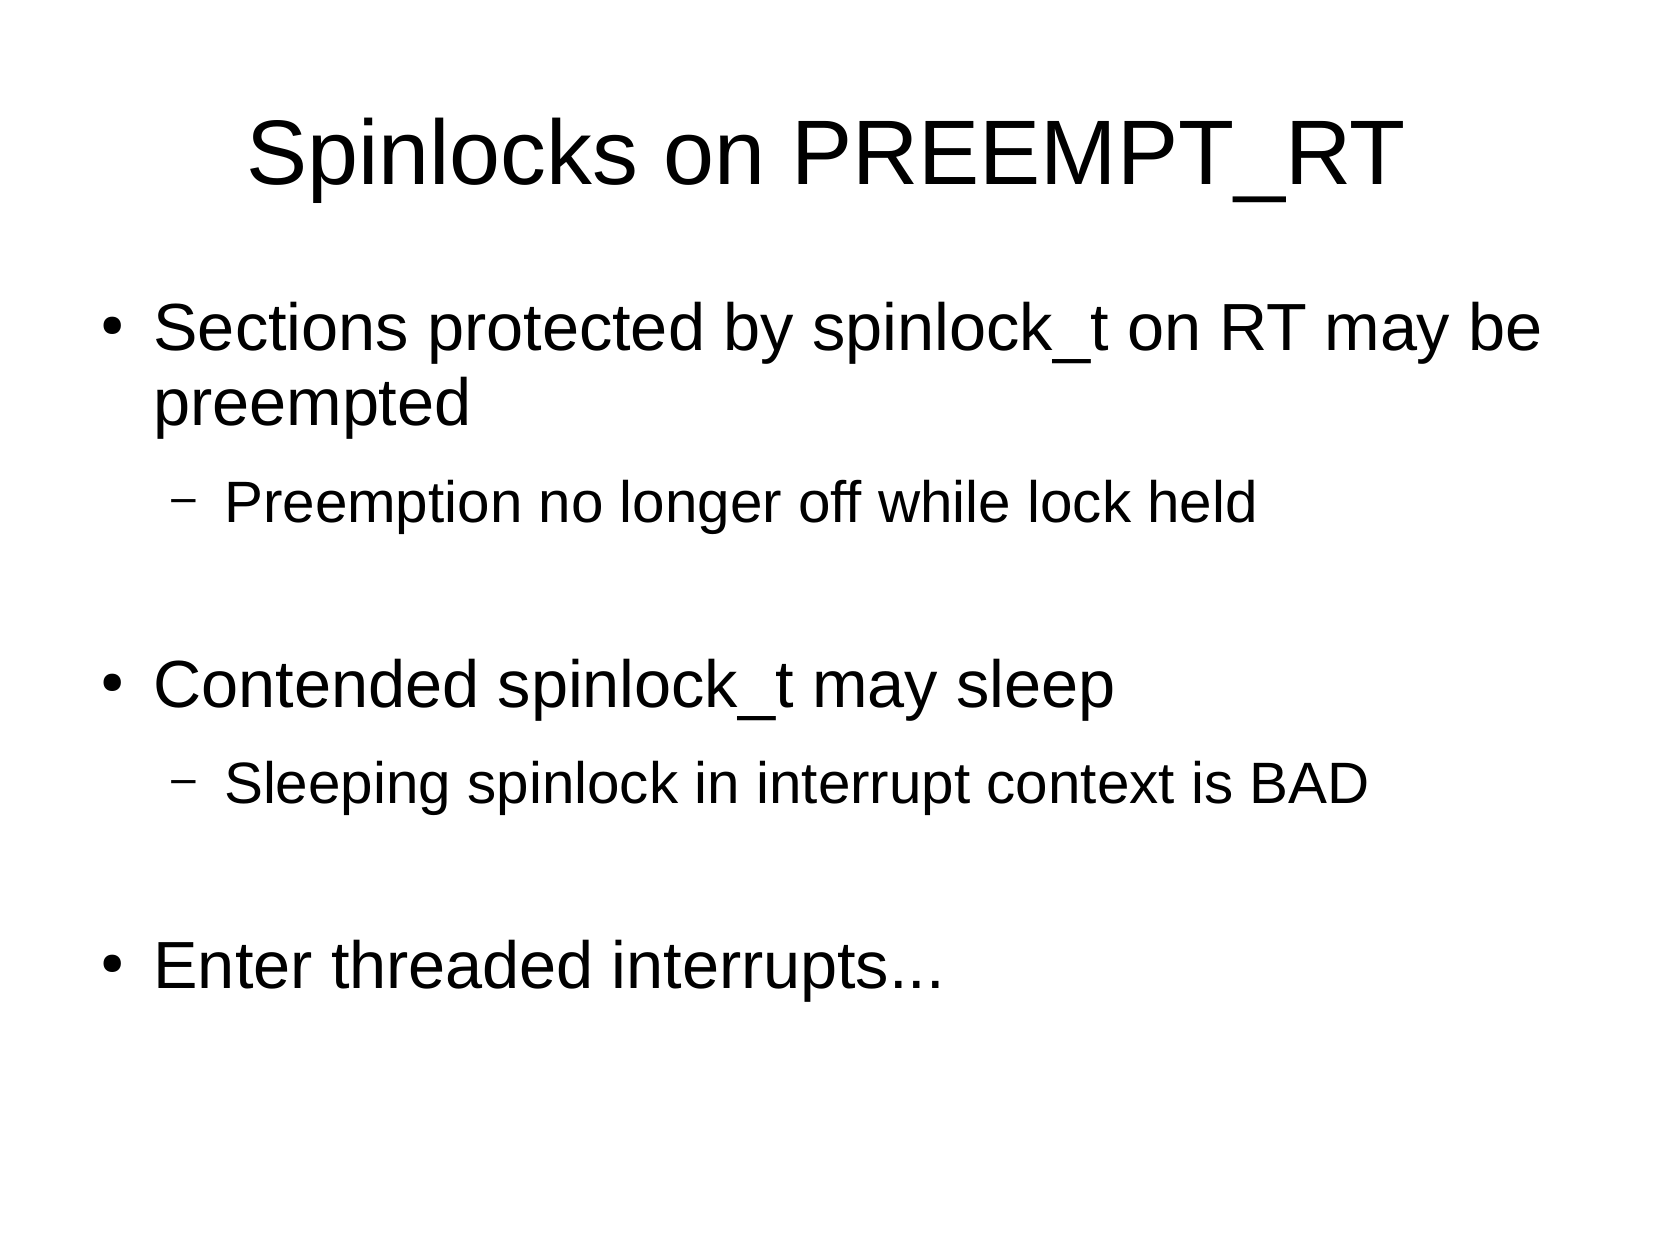

# Spinlocks on PREEMPT_RT
Sections protected by spinlock_t on RT may be preempted
Preemption no longer off while lock held
Contended spinlock_t may sleep
Sleeping spinlock in interrupt context is BAD
Enter threaded interrupts...